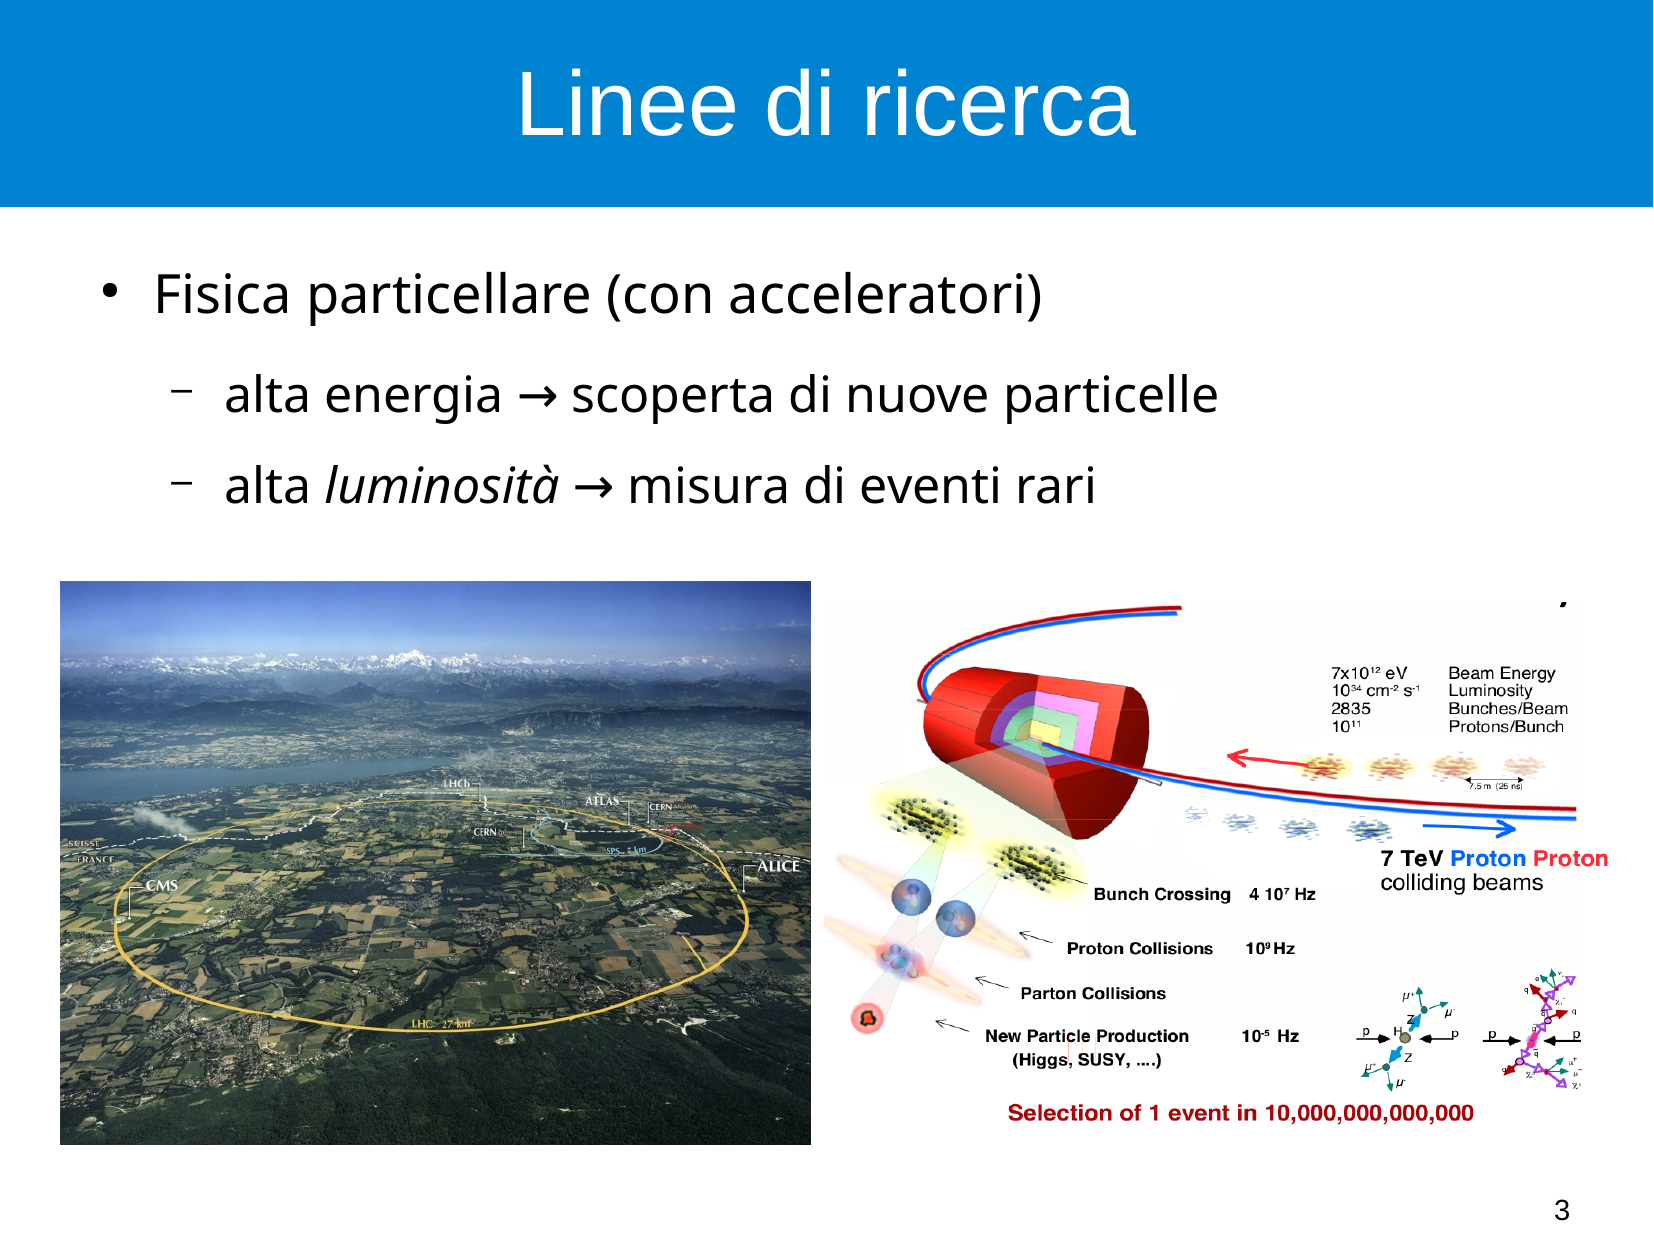

# Linee di ricerca
Fisica particellare (con acceleratori)
alta energia → scoperta di nuove particelle
alta luminosità → misura di eventi rari
3